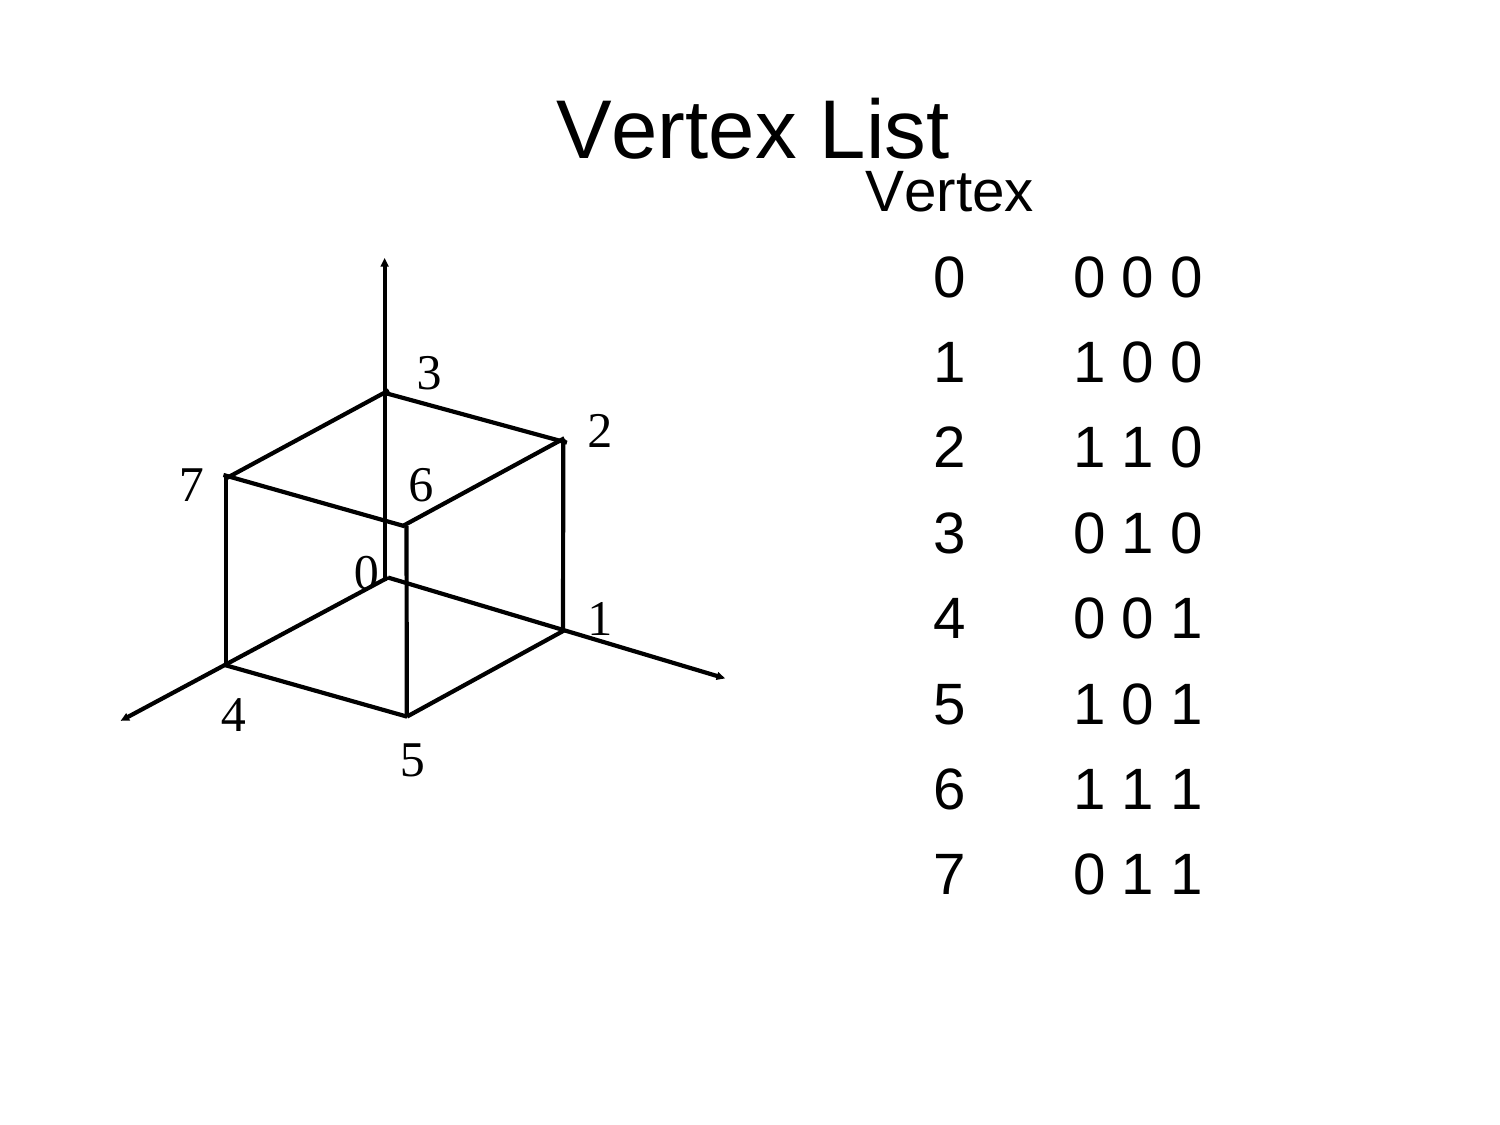

# Vertex List
| Vertex | |
| --- | --- |
| 0 | 0 0 0 |
| 1 | 1 0 0 |
| 2 | 1 1 0 |
| 3 | 0 1 0 |
| 4 | 0 0 1 |
| 5 | 1 0 1 |
| 6 | 1 1 1 |
| 7 | 0 1 1 |
3
2
7
6
0
1
4
5